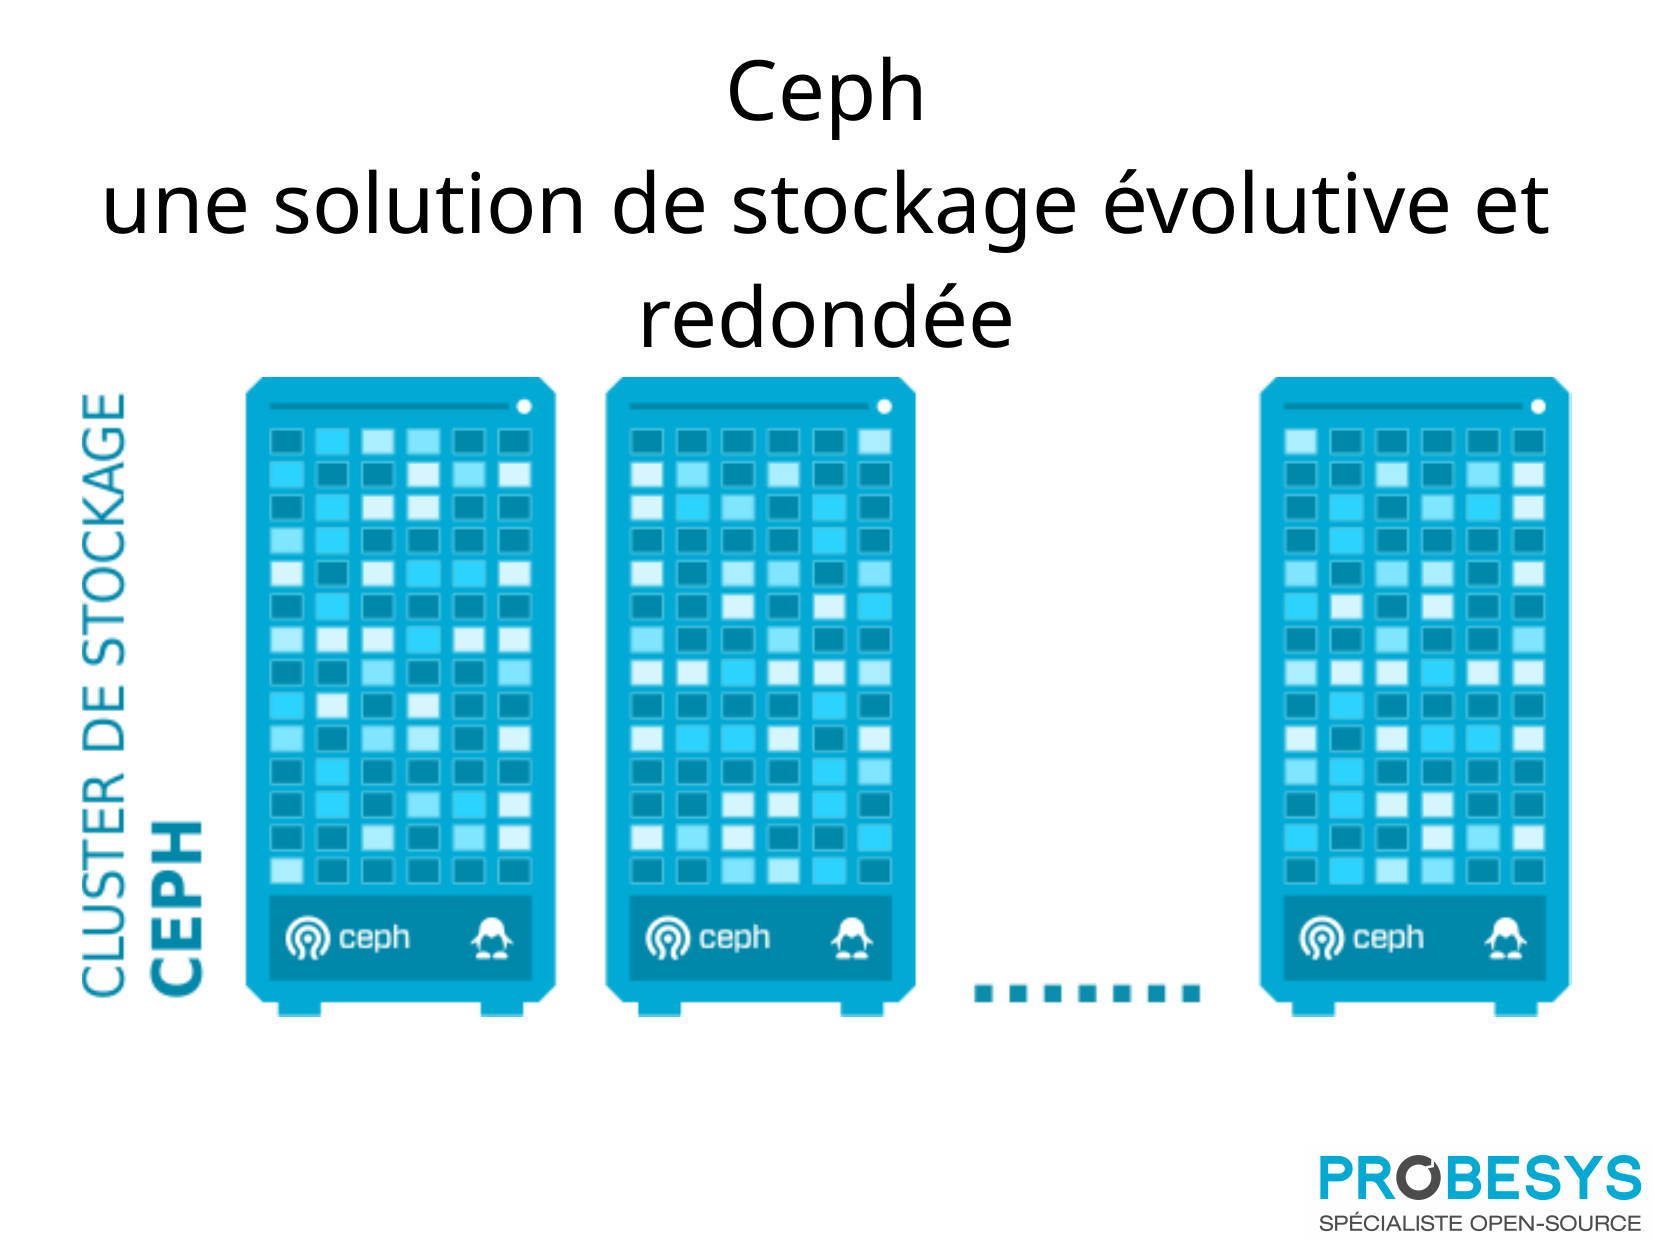

Ceph
une solution de stockage évolutive et redondée